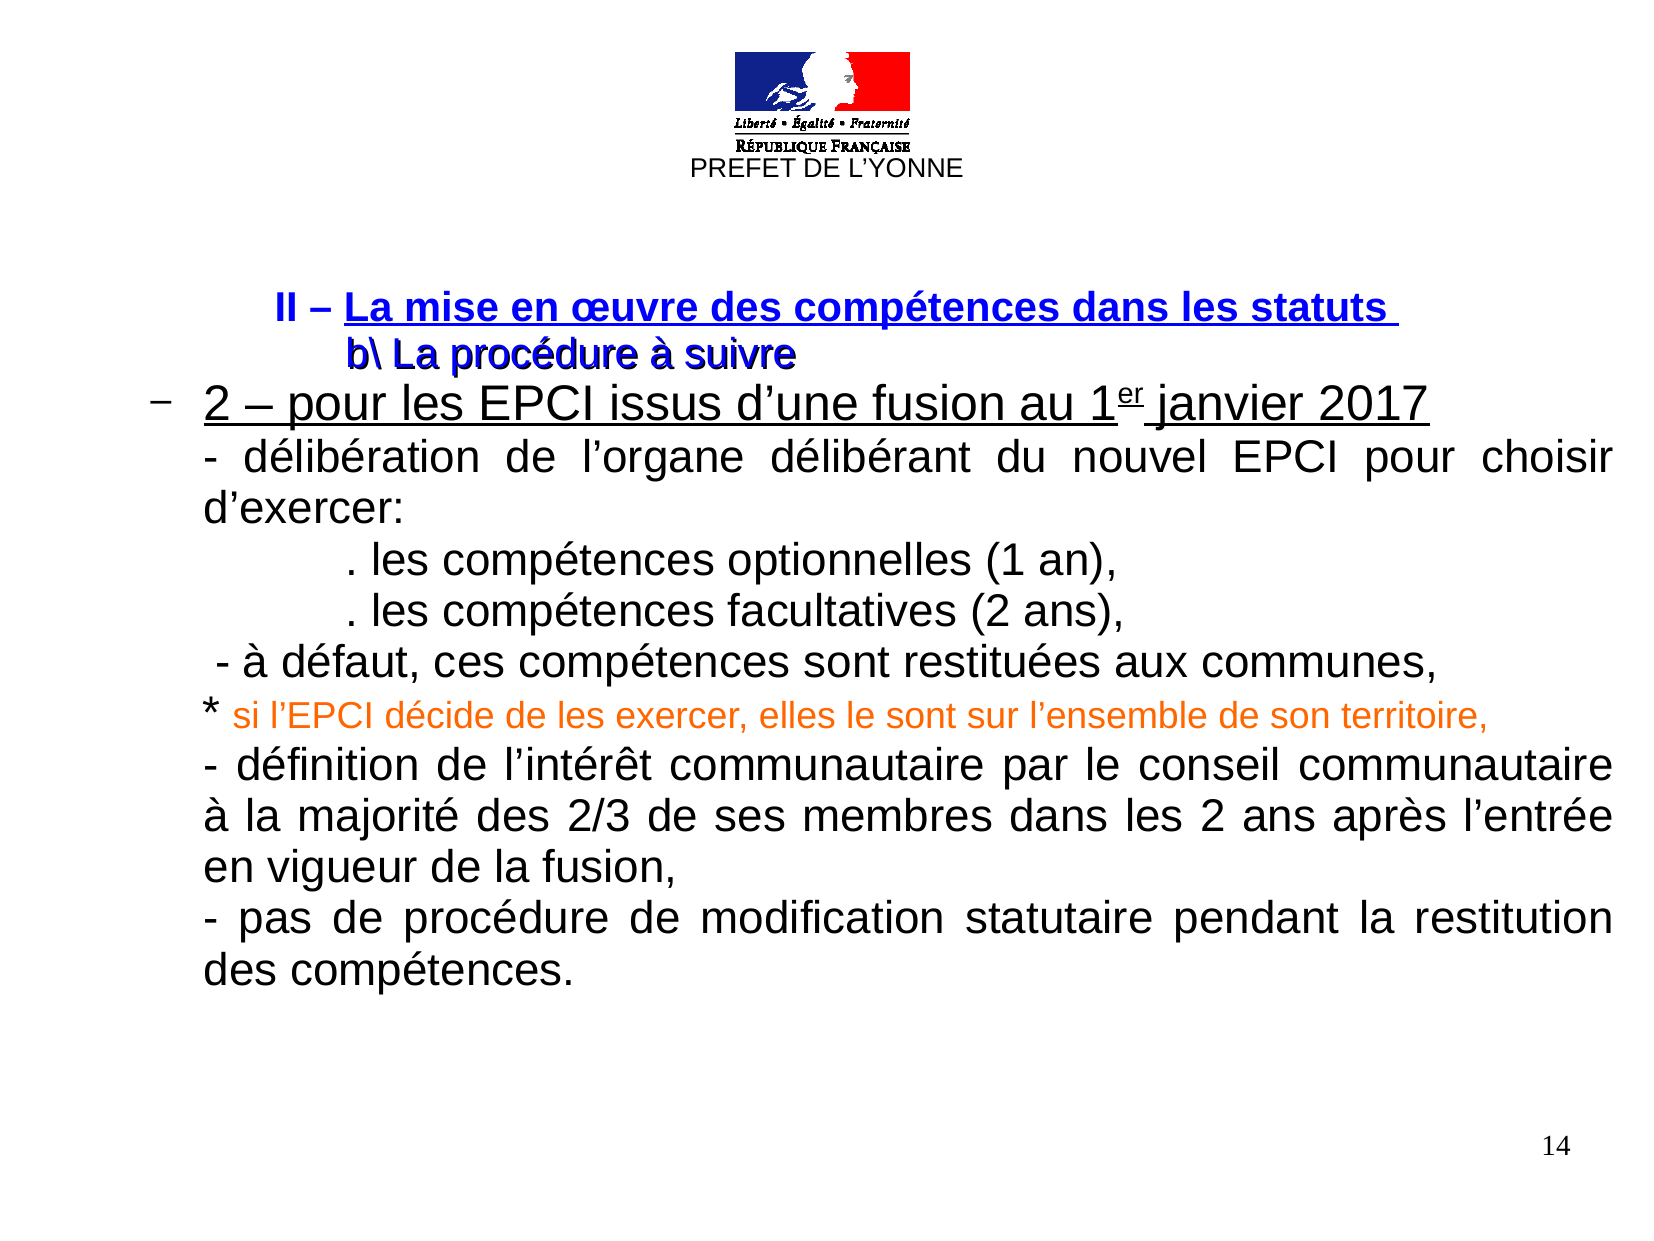

# PREFET DE L’YONNE
2 – pour les EPCI issus d’une fusion au 1er janvier 2017
- délibération de l’organe délibérant du nouvel EPCI pour choisir d’exercer:
. les compétences optionnelles (1 an),
. les compétences facultatives (2 ans),
 - à défaut, ces compétences sont restituées aux communes,
 * si l’EPCI décide de les exercer, elles le sont sur l’ensemble de son territoire,
- définition de l’intérêt communautaire par le conseil communautaire à la majorité des 2/3 de ses membres dans les 2 ans après l’entrée en vigueur de la fusion,
- pas de procédure de modification statutaire pendant la restitution des compétences.
II – La mise en œuvre des compétences dans les statuts
b\ La procédure à suivre
14